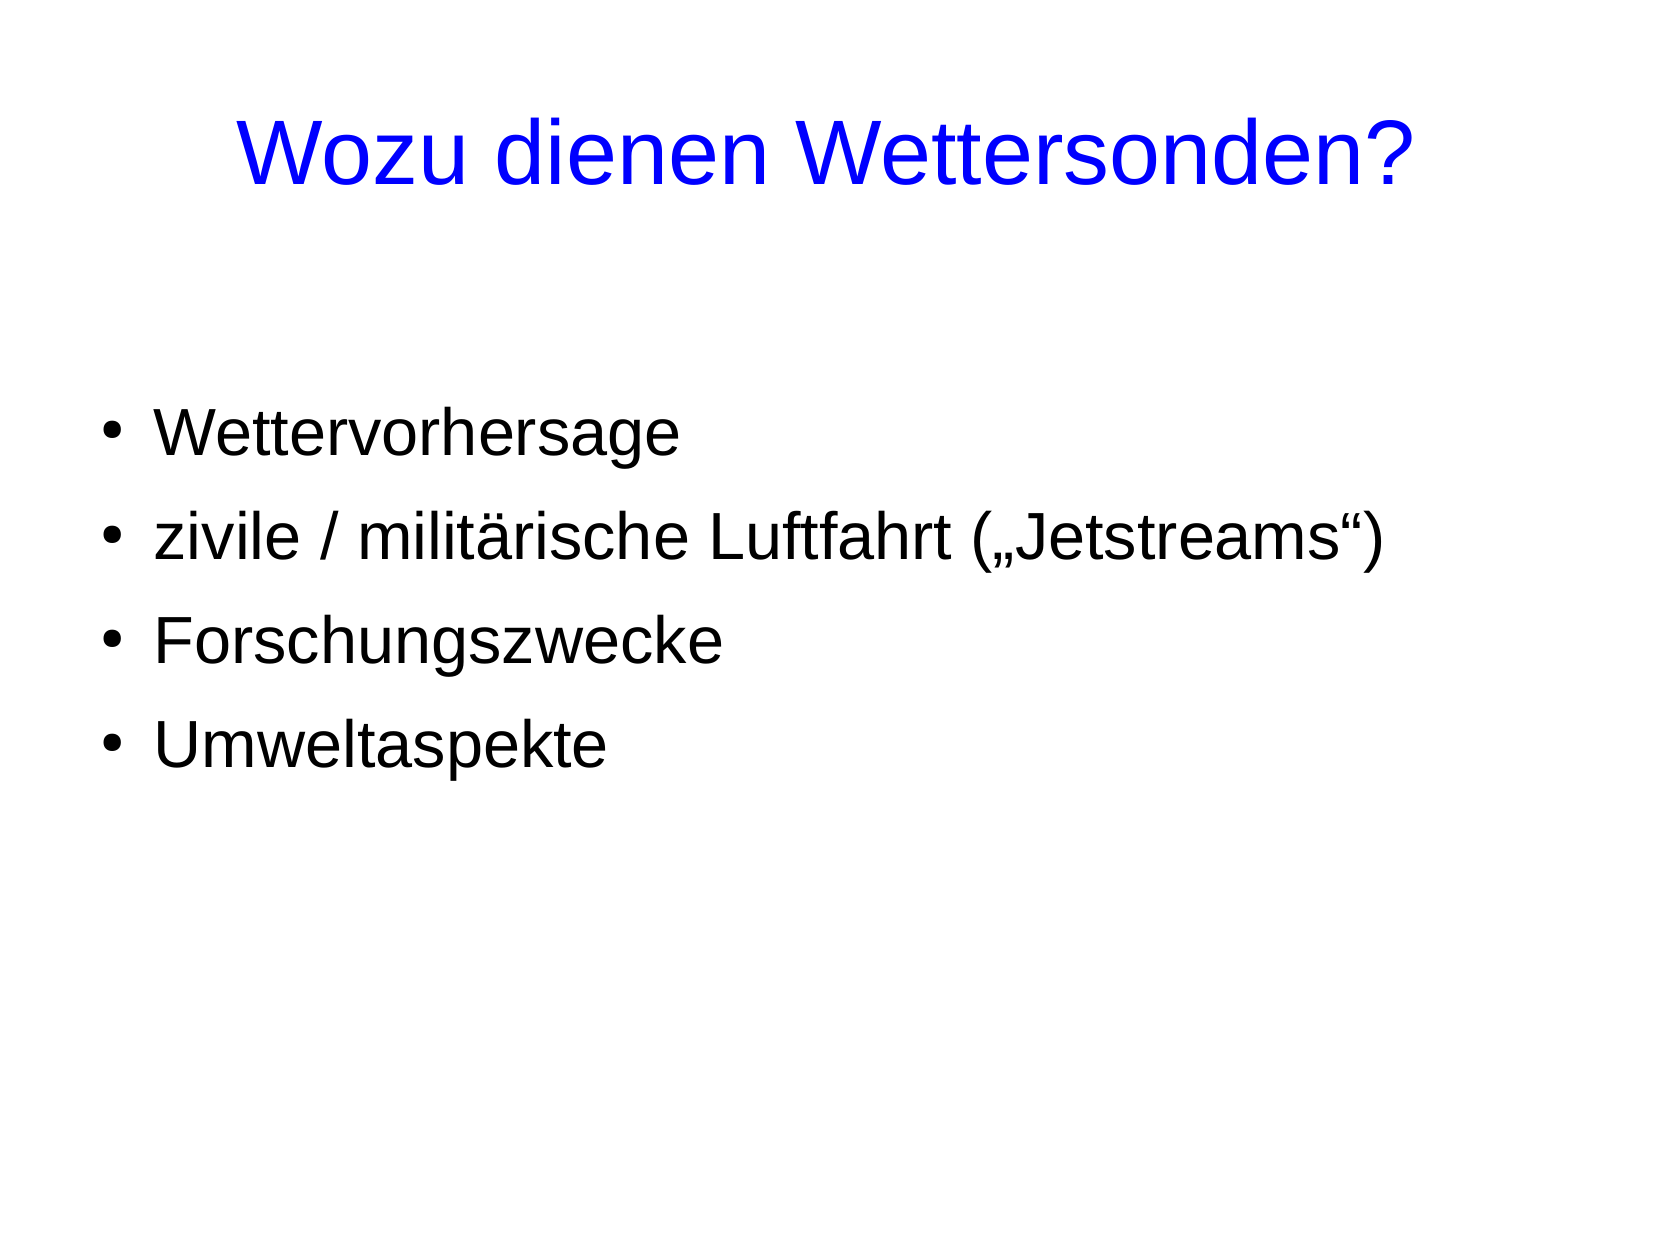

# Wozu dienen Wettersonden?
Wettervorhersage
zivile / militärische Luftfahrt („Jetstreams“)
Forschungszwecke
Umweltaspekte